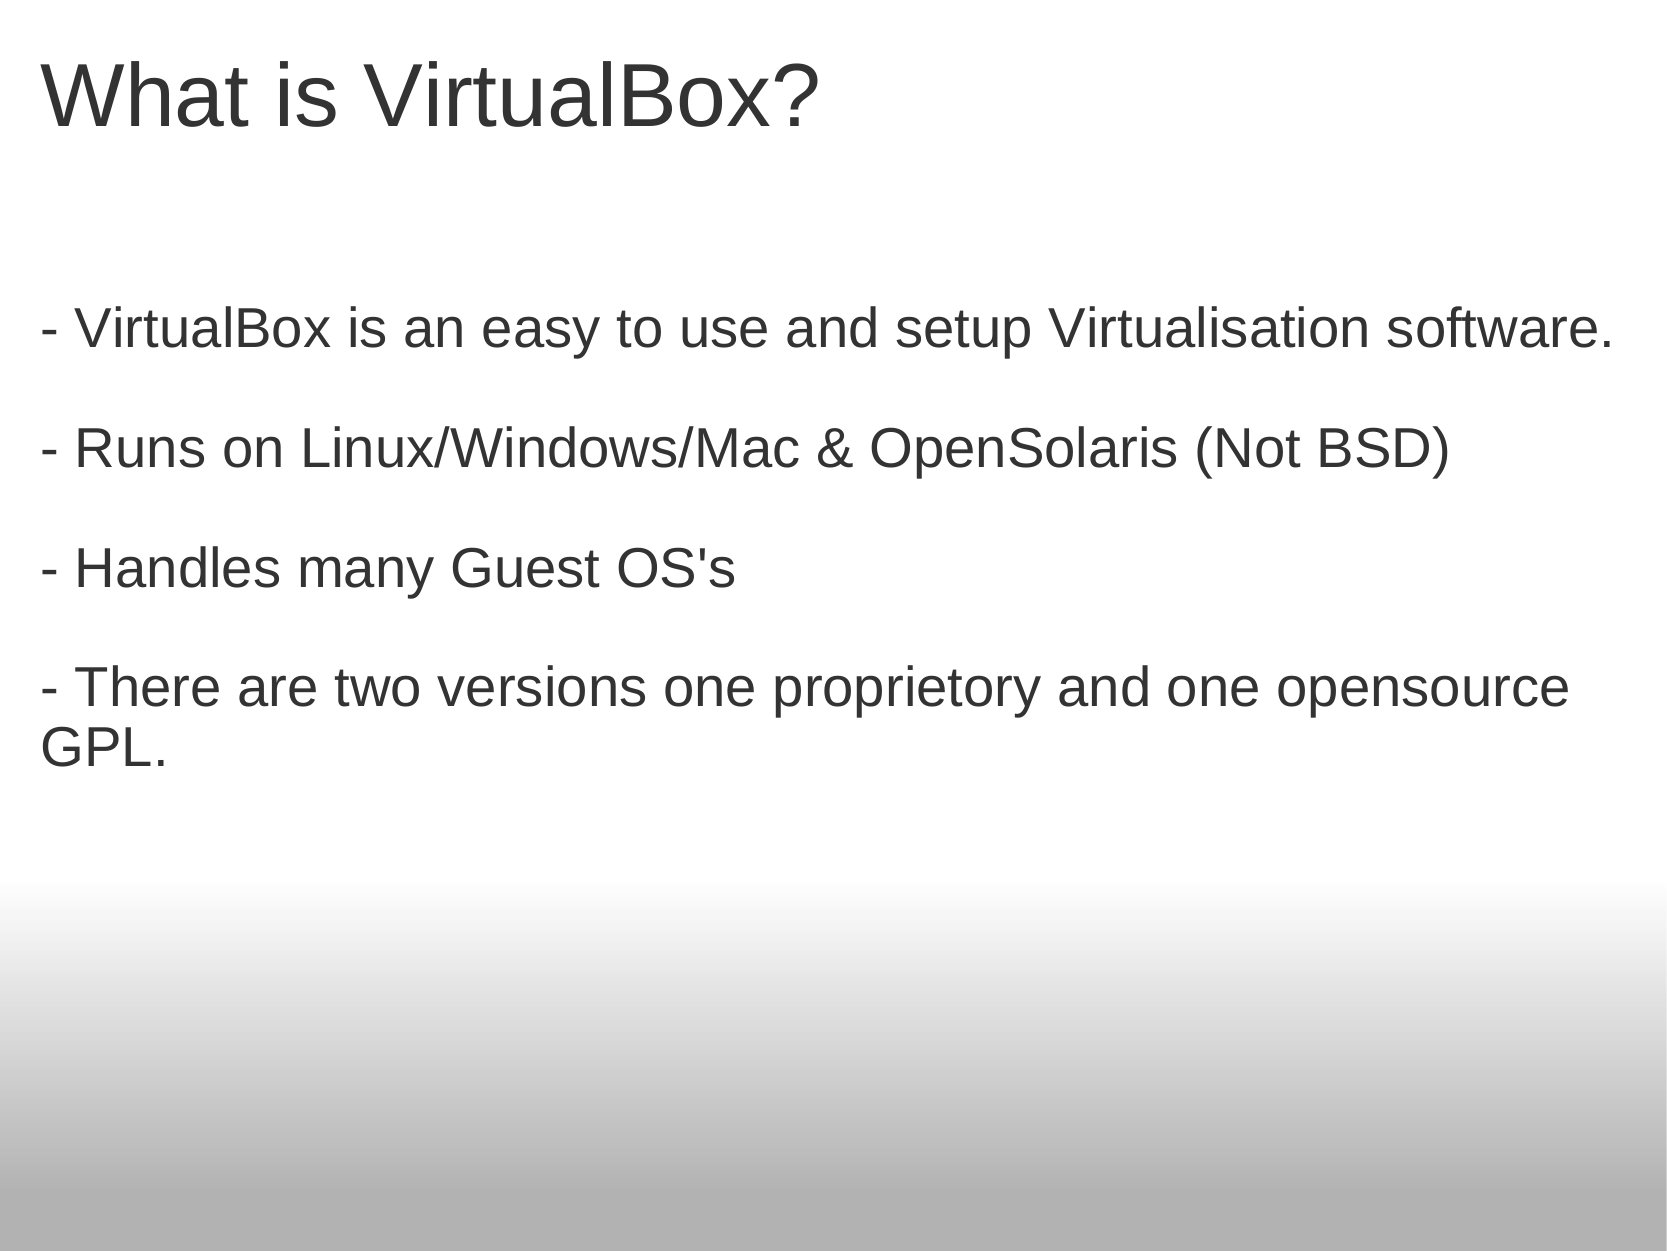

# What is VirtualBox?
- VirtualBox is an easy to use and setup Virtualisation software.
- Runs on Linux/Windows/Mac & OpenSolaris (Not BSD)
- Handles many Guest OS's
- There are two versions one proprietory and one opensource GPL.